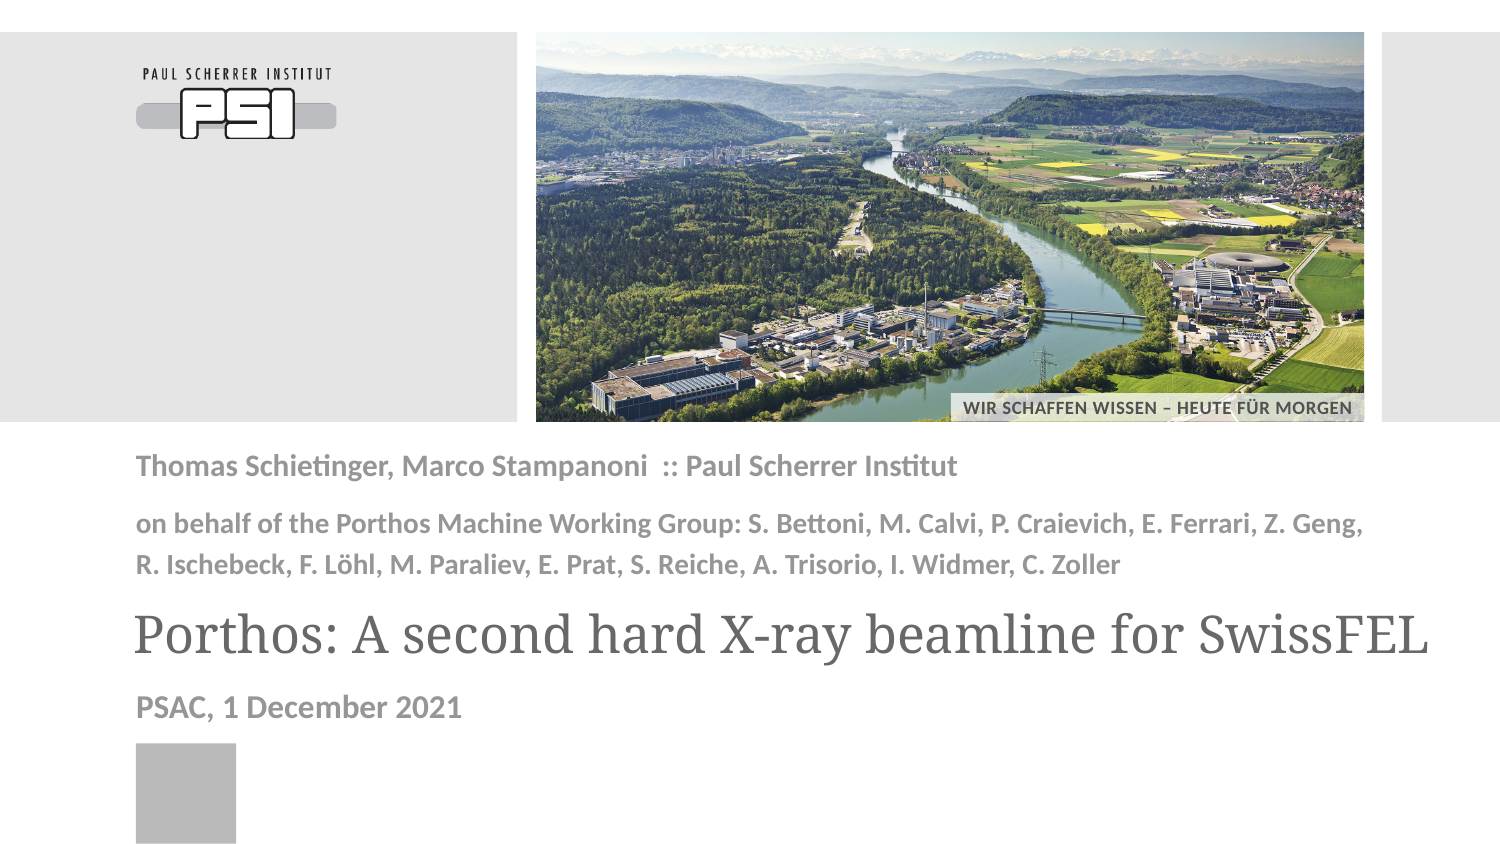

Thomas Schietinger, Marco Stampanoni :: Paul Scherrer Institut
on behalf of the Porthos Machine Working Group: S. Bettoni, M. Calvi, P. Craievich, E. Ferrari, Z. Geng,
R. Ischebeck, F. Löhl, M. Paraliev, E. Prat, S. Reiche, A. Trisorio, I. Widmer, C. Zoller
# Porthos: A second hard X-ray beamline for SwissFEL
PSAC, 1 December 2021